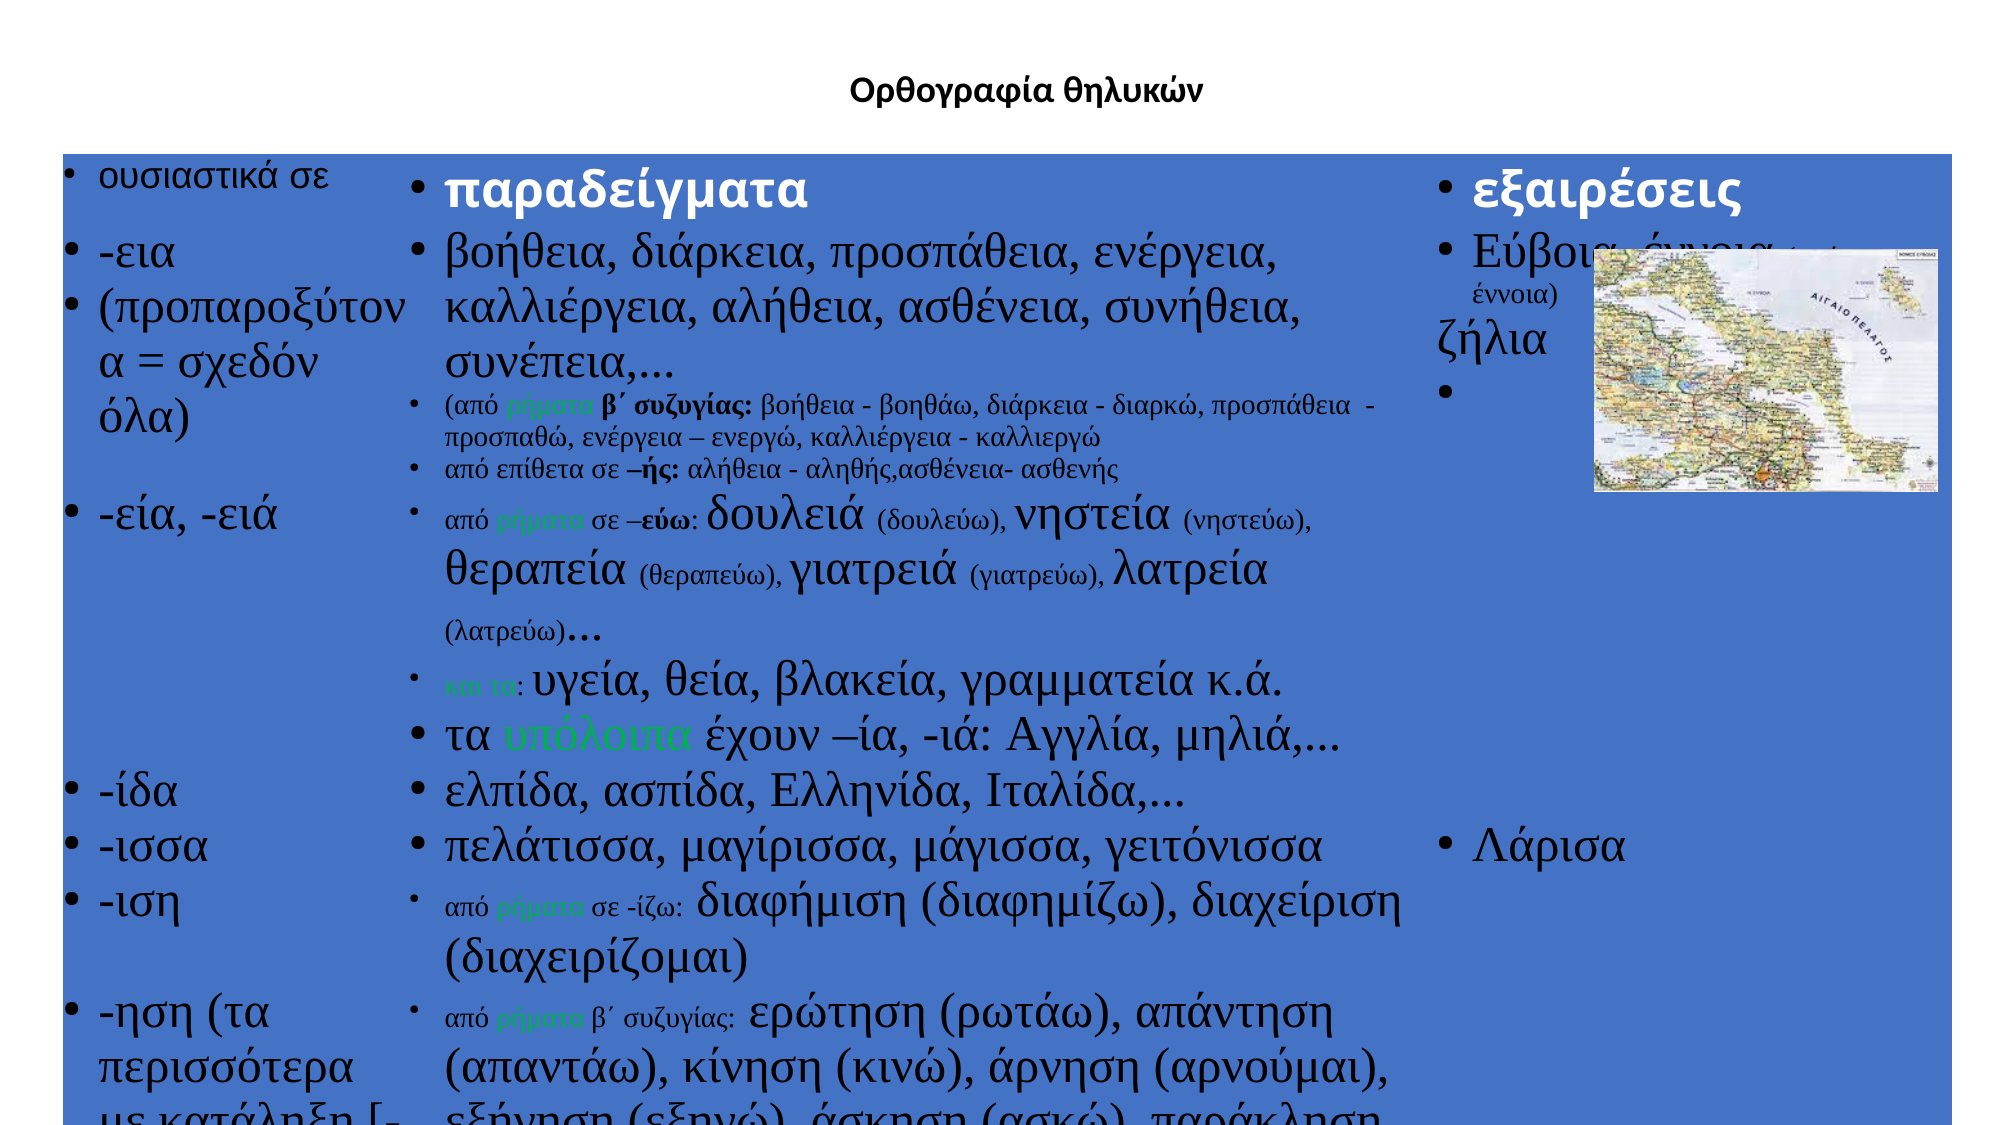

Oρθογραφία θηλυκών
| ουσιαστικά σε | παραδείγματα | εξαιρέσεις |
| --- | --- | --- |
| -εια (προπαροξύτονα = σχεδόν όλα) | βοήθεια, διάρκεια, προσπάθεια, ενέργεια, καλλιέργεια, αλήθεια, ασθένεια, συνήθεια, συνέπεια,... (από ρήματα β΄ συζυγίας: βοήθεια - βοηθάω, διάρκεια - διαρκώ, προσπάθεια - προσπαθώ, ενέργεια – ενεργώ, καλλιέργεια - καλλιεργώ από επίθετα σε –ής: αλήθεια - αληθής,ασθένεια- ασθενής | Εύβοια, έννοια (ομόνοια, έννοια) ζήλια |
| -εία, -ειά | από ρήματα σε –εύω: δουλειά (δουλεύω), νηστεία (νηστεύω), θεραπεία (θεραπεύω), γιατρειά (γιατρεύω), λατρεία (λατρεύω)... και τα: υγεία, θεία, βλακεία, γραμματεία κ.ά. τα υπόλοιπα έχουν –ία, -ιά: Αγγλία, μηλιά,... | |
| -ίδα | ελπίδα, ασπίδα, Ελληνίδα, Ιταλίδα,... | |
| -ισσα | πελάτισσα, μαγίρισσα, μάγισσα, γειτόνισσα | Λάρισα |
| -ιση | από ρήματα σε -ίζω: διαφήμιση (διαφημίζω), διαχείριση (διαχειρίζομαι) | |
| -ηση (τα περισσότερα με κατάληξη [-isi] | από ρήματα β΄ συζυγίας: ερώτηση (ρωτάω), απάντηση (απαντάω), κίνηση (κινώ), άρνηση (αρνούμαι), εξήγηση (εξηγώ), άσκηση (ασκώ), παράκληση (παρακαλώ), αναζήτηση (αναζητώ), ... | |
| -υση | ίδρυση (ιδρύω), δύση (δύω) | |